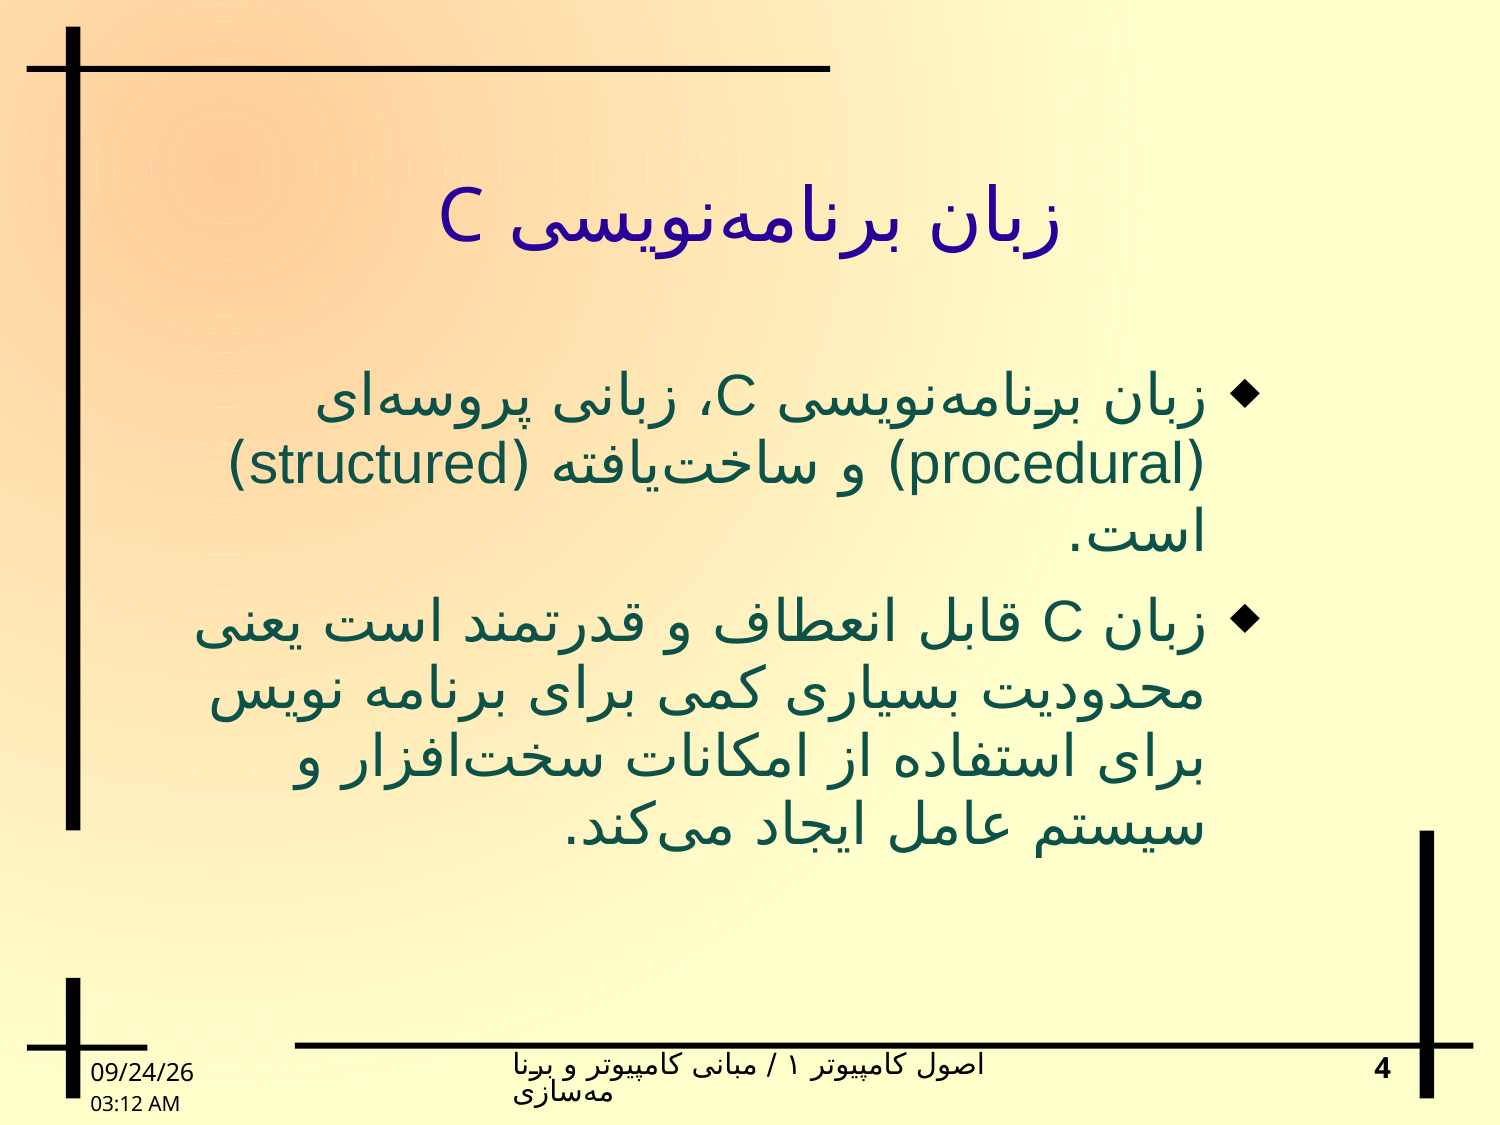

زبان برنامه‌نویسی C
# زبان برنامه‌نویسی C، زبانی پروسه‌ای (procedural) و ساخت‌یافته (structured) است.
زبان C قابل انعطاف و قدرتمند است یعنی محدودیت بسیاری کمی برای برنامه نویس برای استفاده از امکانات سخت‌افزار و سیستم عامل ایجاد می‌کند.
اصول کامپیوتر ۱ / مبانی کامپیوتر و برنامه‌سازی
4